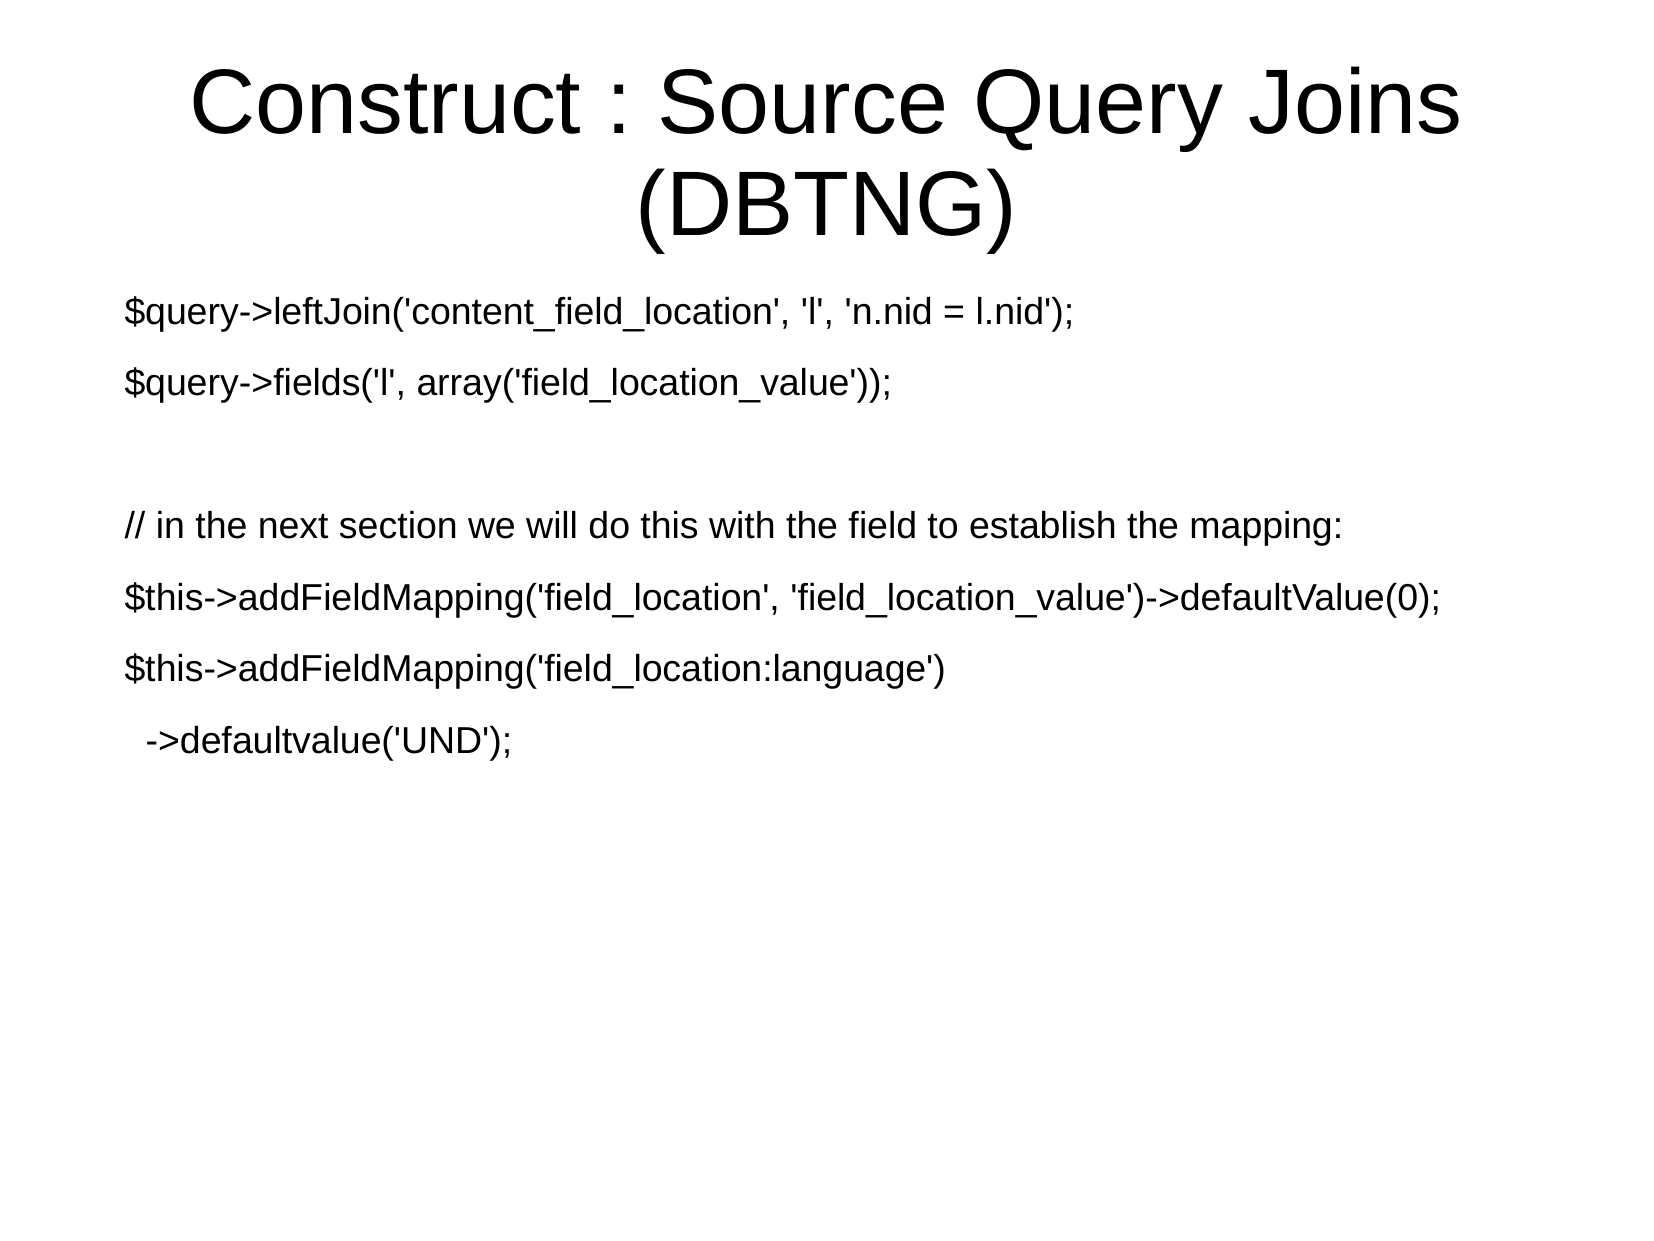

# Construct : Source Query Joins (DBTNG)
 $query->leftJoin('content_field_location', 'l', 'n.nid = l.nid');
 $query->fields('l', array('field_location_value'));
 // in the next section we will do this with the field to establish the mapping:
 $this->addFieldMapping('field_location', 'field_location_value')->defaultValue(0);
 $this->addFieldMapping('field_location:language')
 ->defaultvalue('UND');